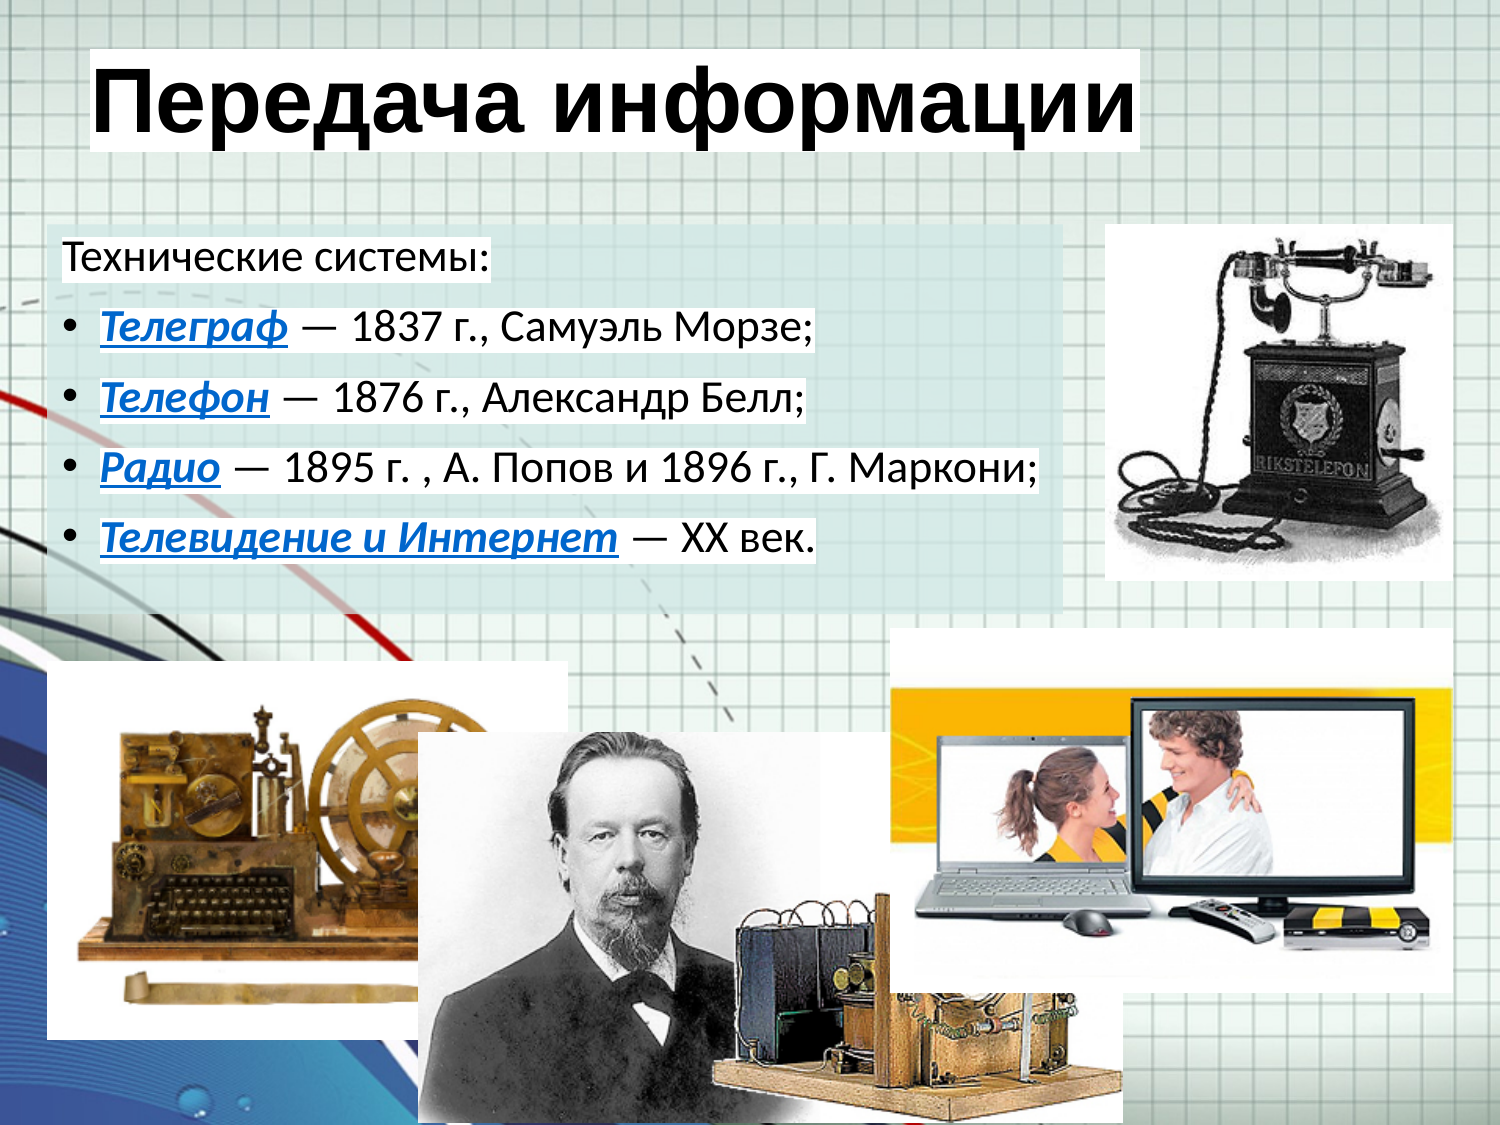

# Передача информации
Технические системы:
Телеграф — 1837 г., Самуэль Морзе;
Телефон — 1876 г., Александр Белл;
Радио — 1895 г. , А. Попов и 1896 г., Г. Маркони;
Телевидение и Интернет — ХХ век.